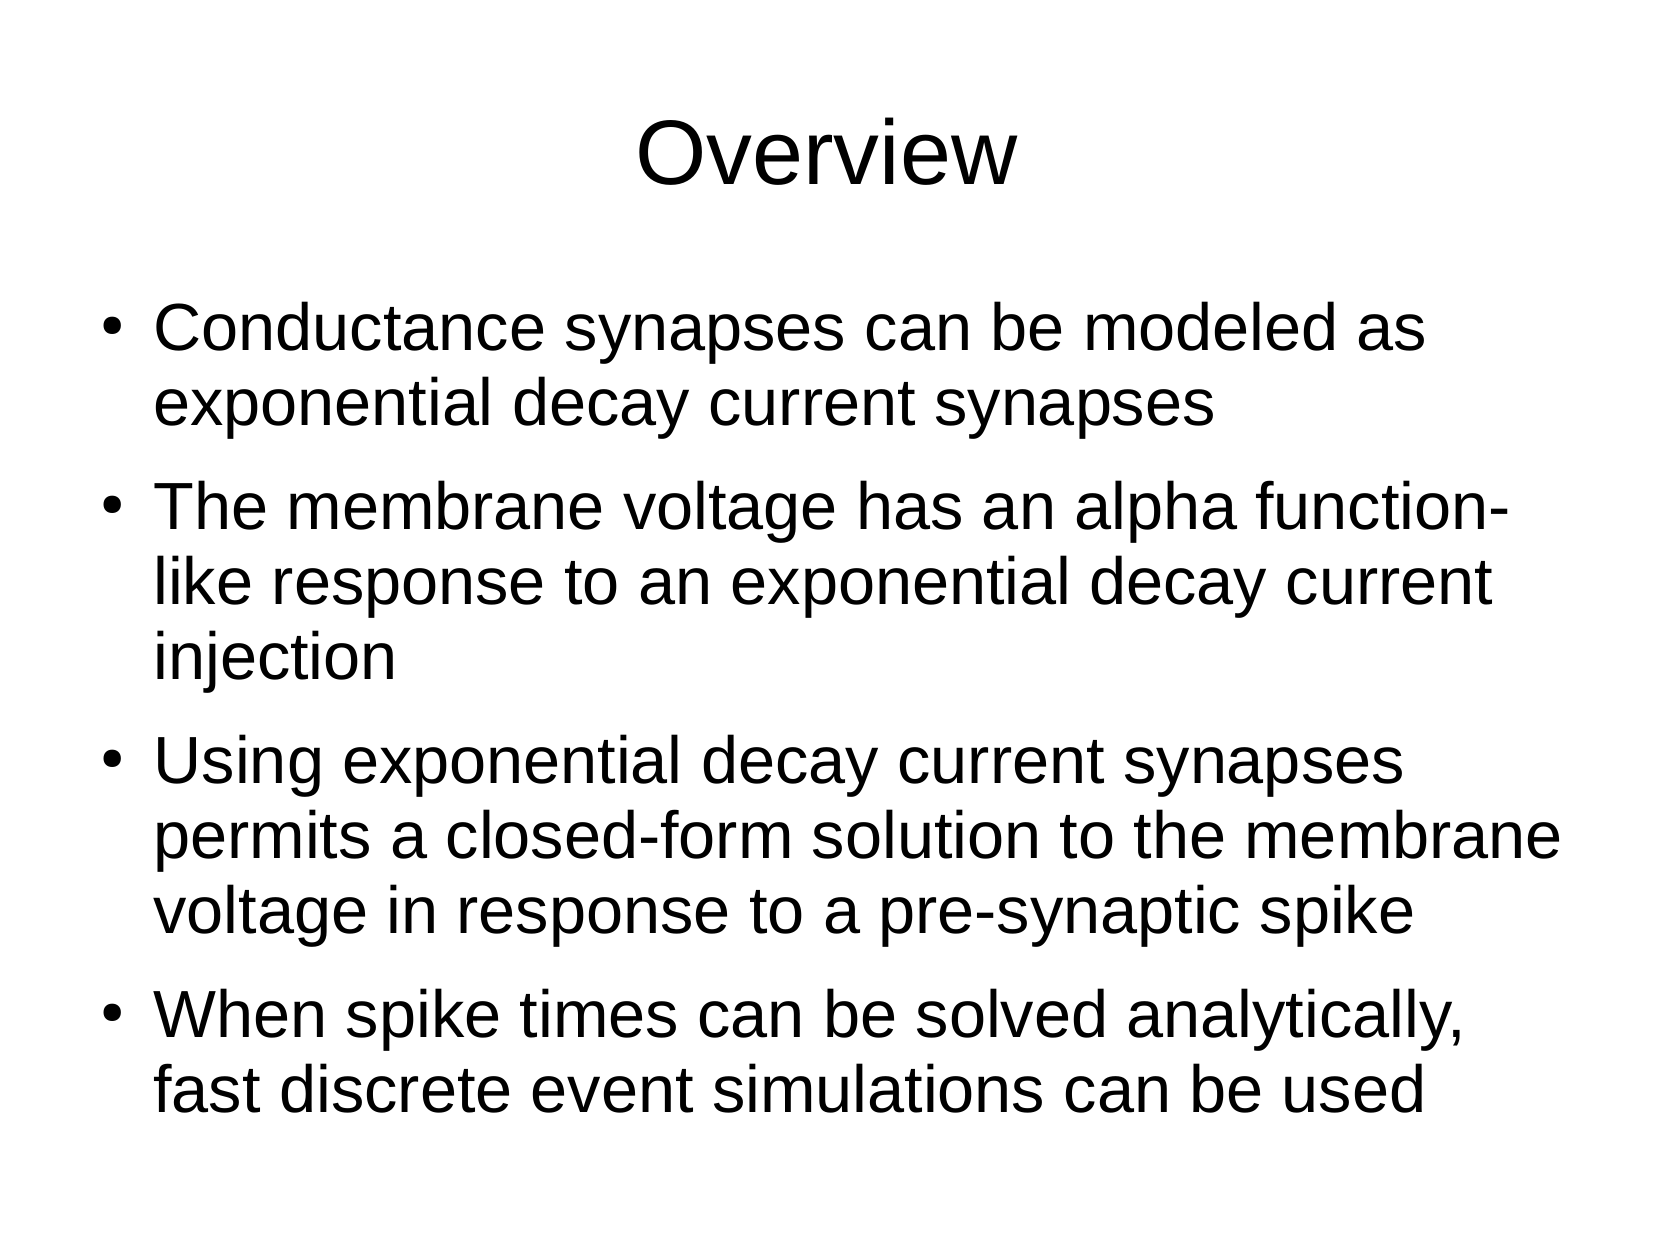

# Overview
Conductance synapses can be modeled as exponential decay current synapses
The membrane voltage has an alpha function-like response to an exponential decay current injection
Using exponential decay current synapses permits a closed-form solution to the membrane voltage in response to a pre-synaptic spike
When spike times can be solved analytically, fast discrete event simulations can be used